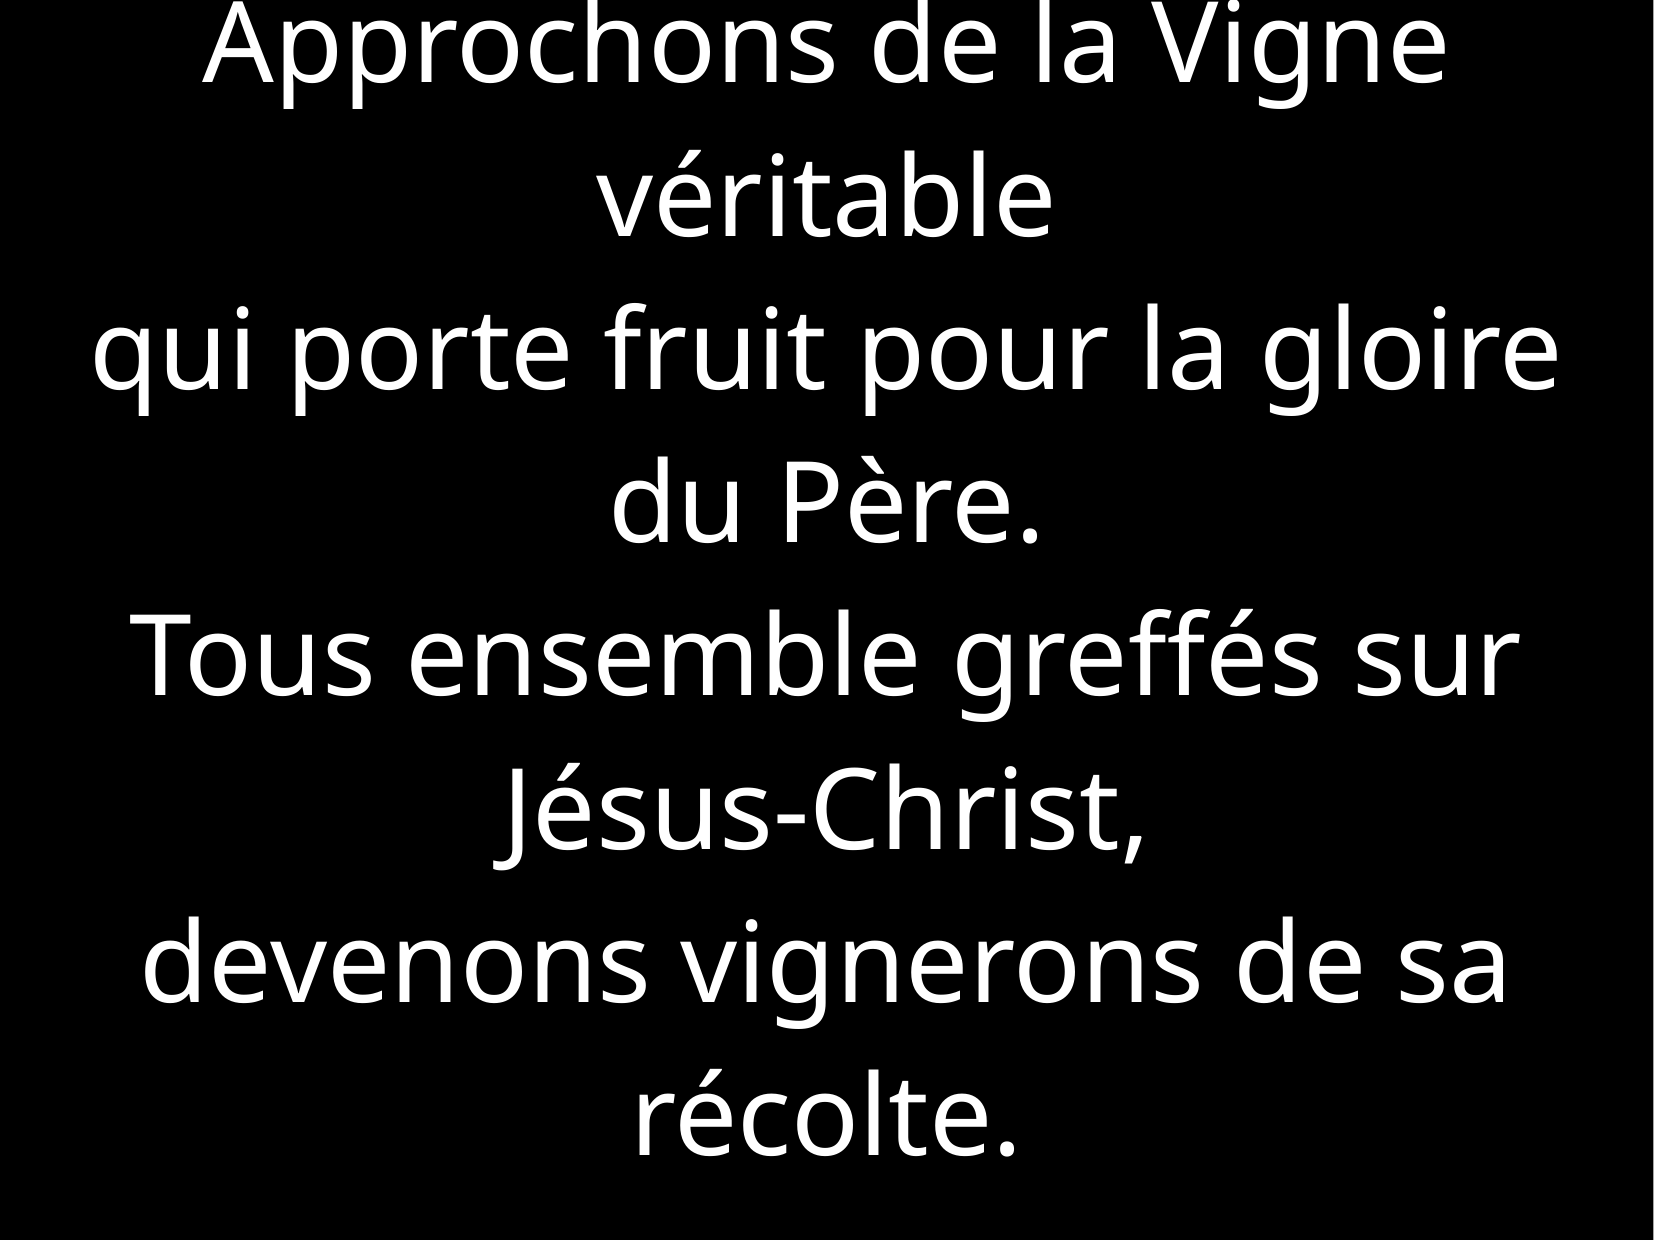

# Approchons de la Vigne véritable
qui porte fruit pour la gloire du Père.
Tous ensemble greffés sur Jésus-Christ,
devenons vignerons de sa récolte.